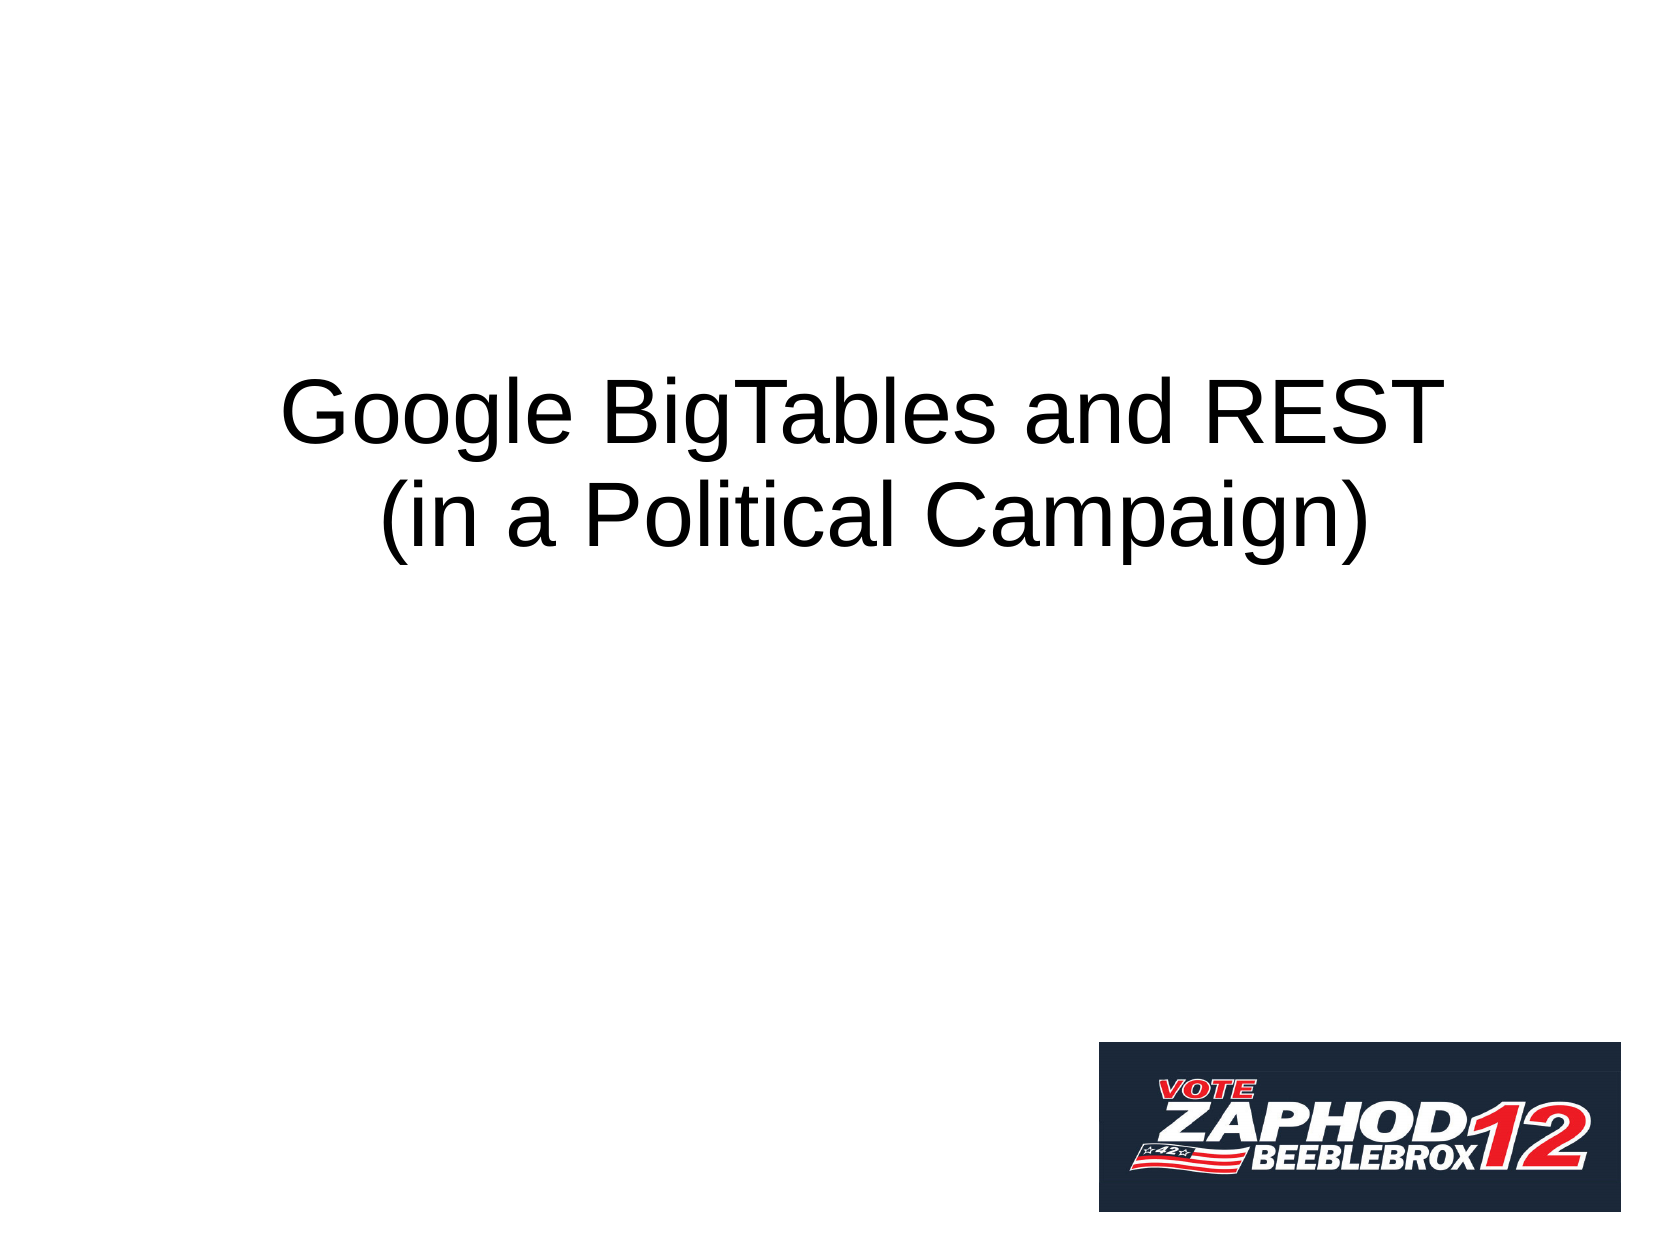

# Google BigTables and REST (in a Political Campaign)